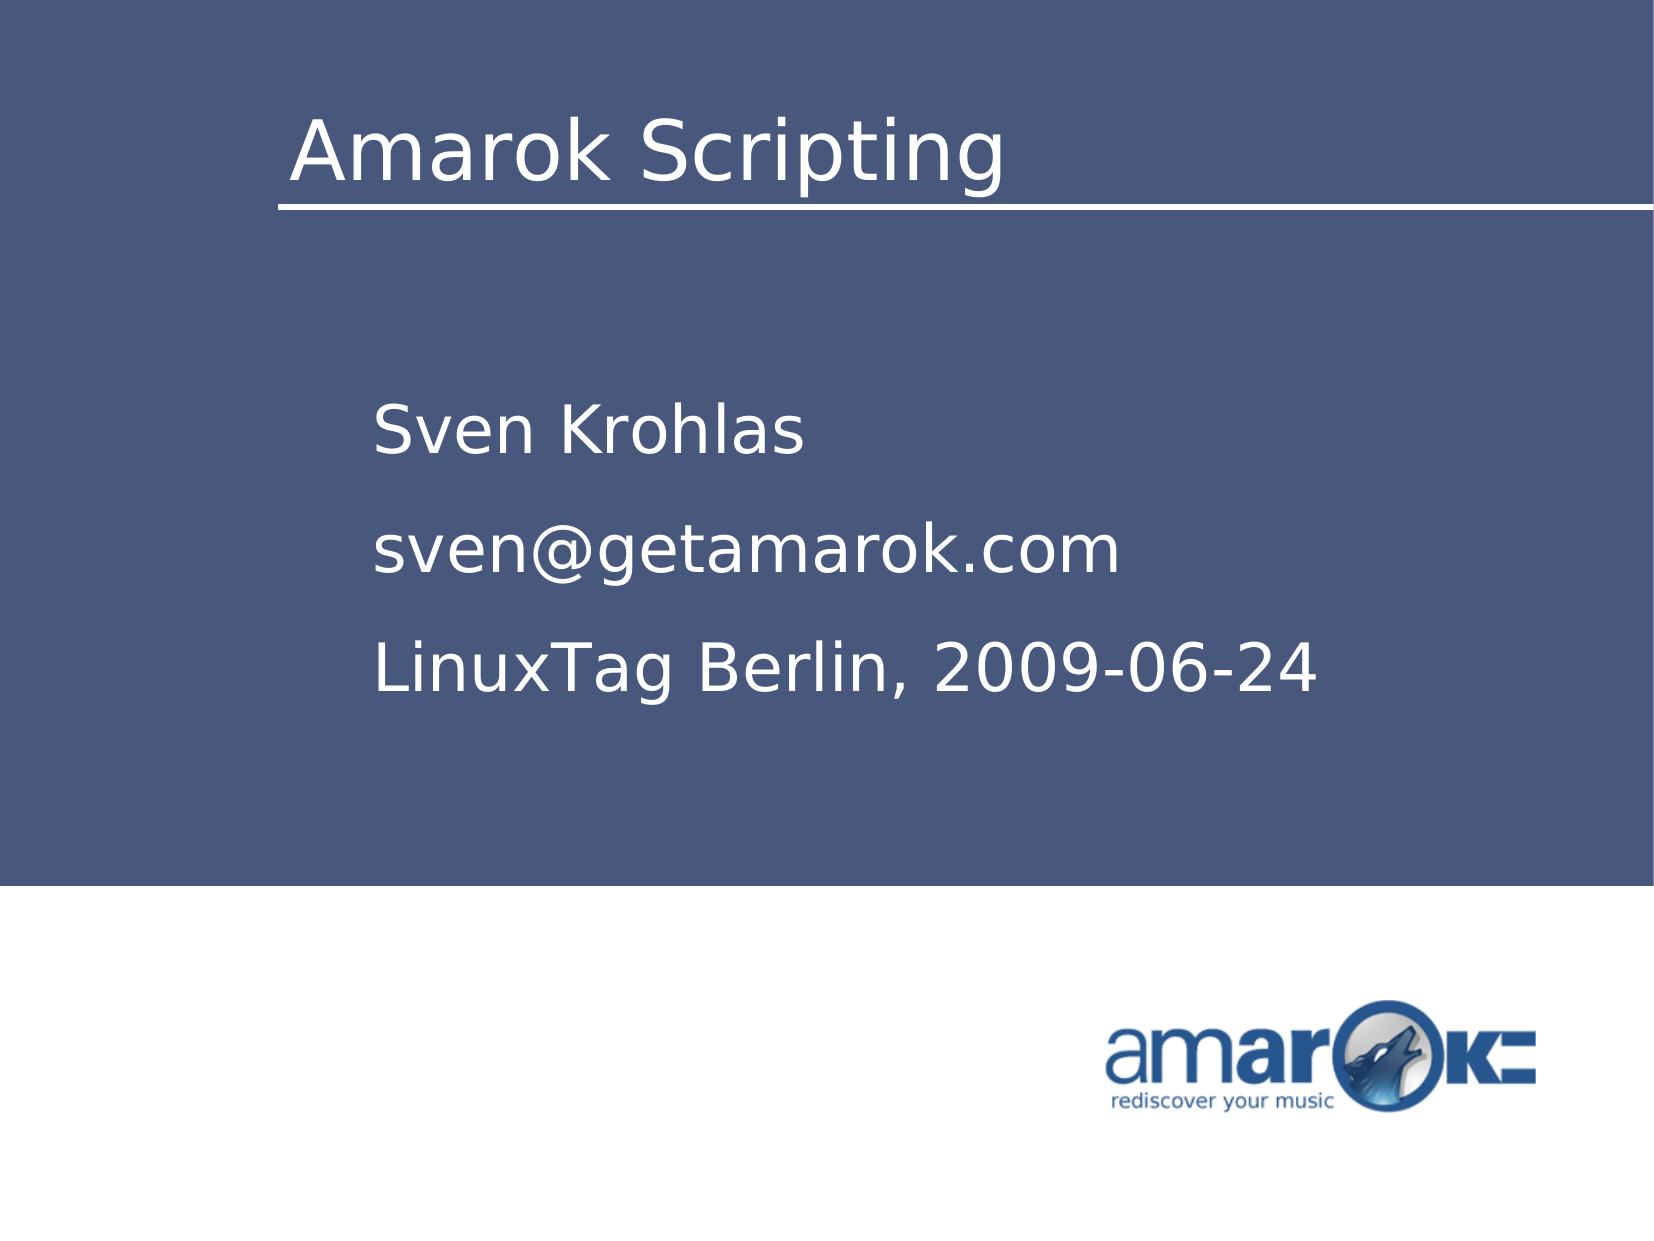

# Amarok Scripting
Sven Krohlas
sven@getamarok.com
LinuxTag Berlin, 2009-06-24